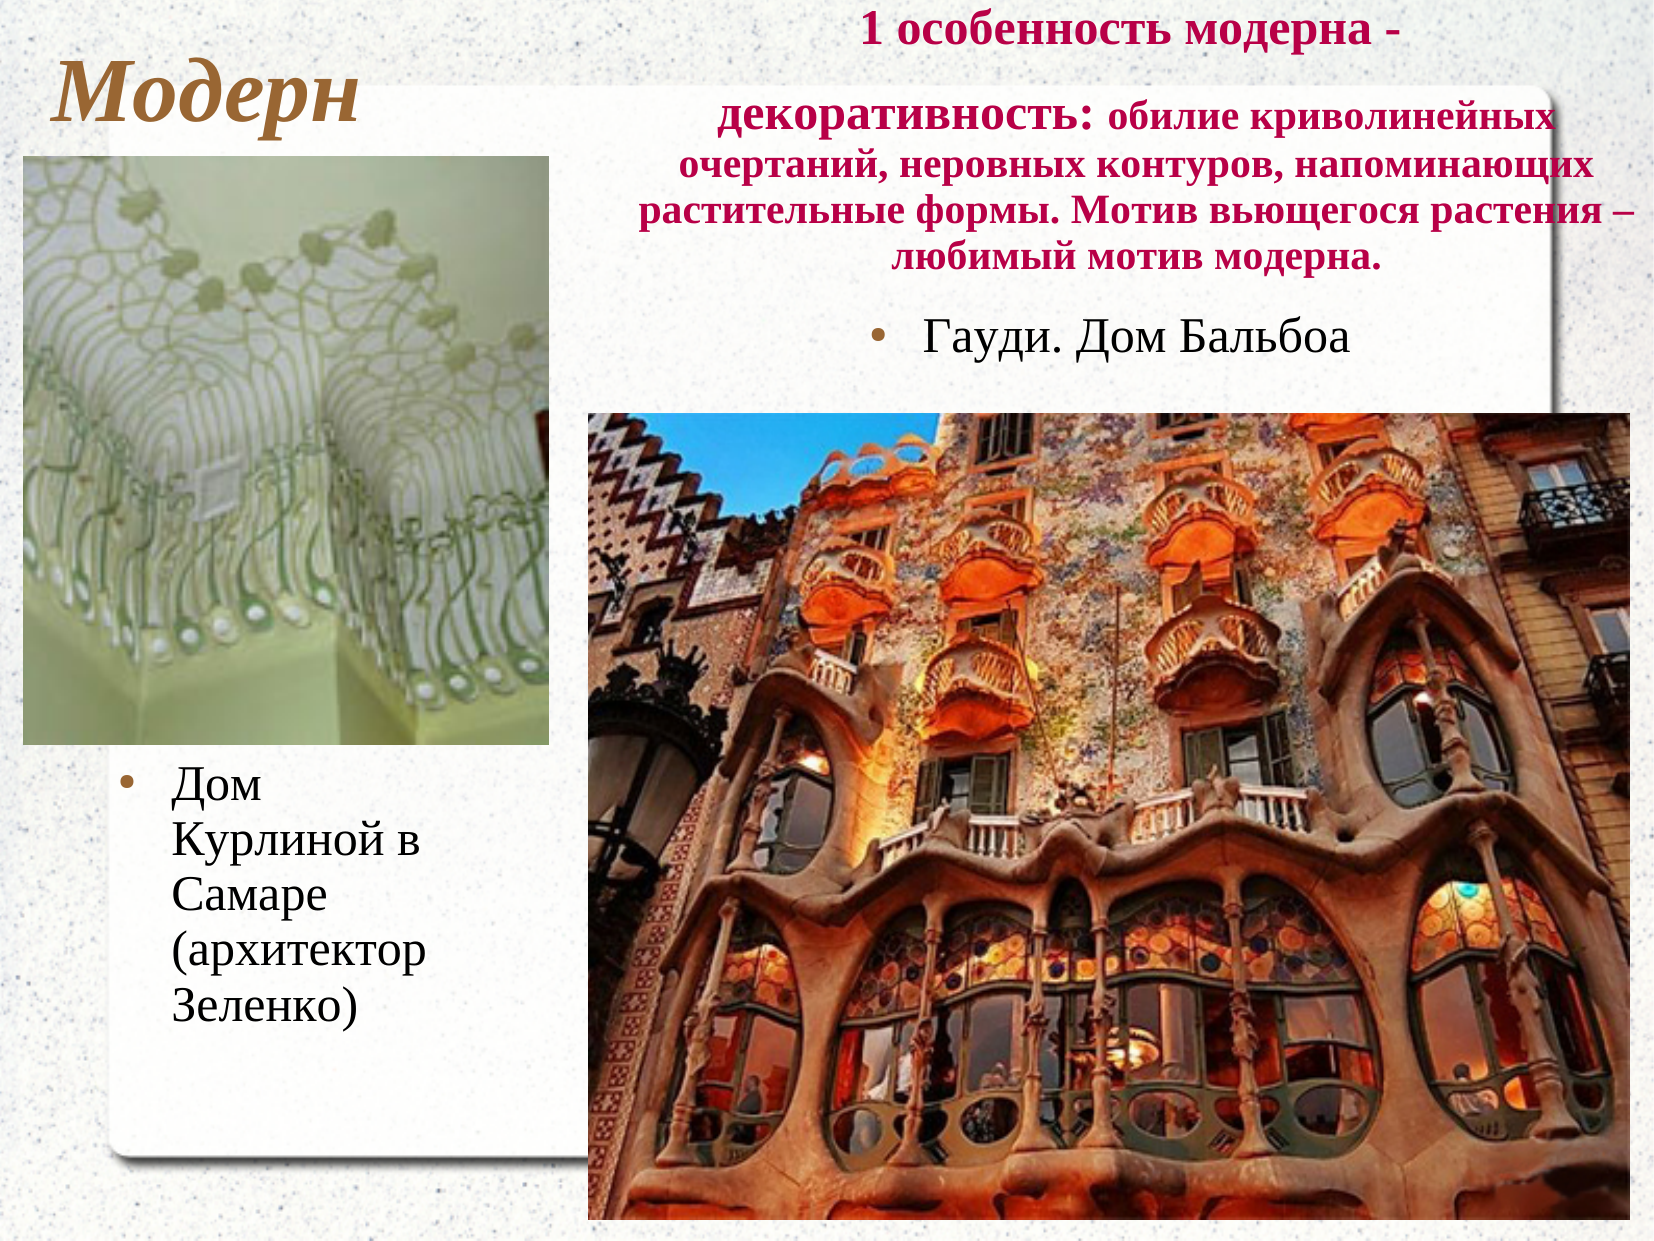

1 особенность модерна -
декоративность: обилие криволинейных очертаний, неровных контуров, напоминающих растительные формы. Мотив вьющегося растения – любимый мотив модерна.
Гауди. Дом Бальбоа
# Модерн
Дом Курлиной в Самаре (архитектор Зеленко)